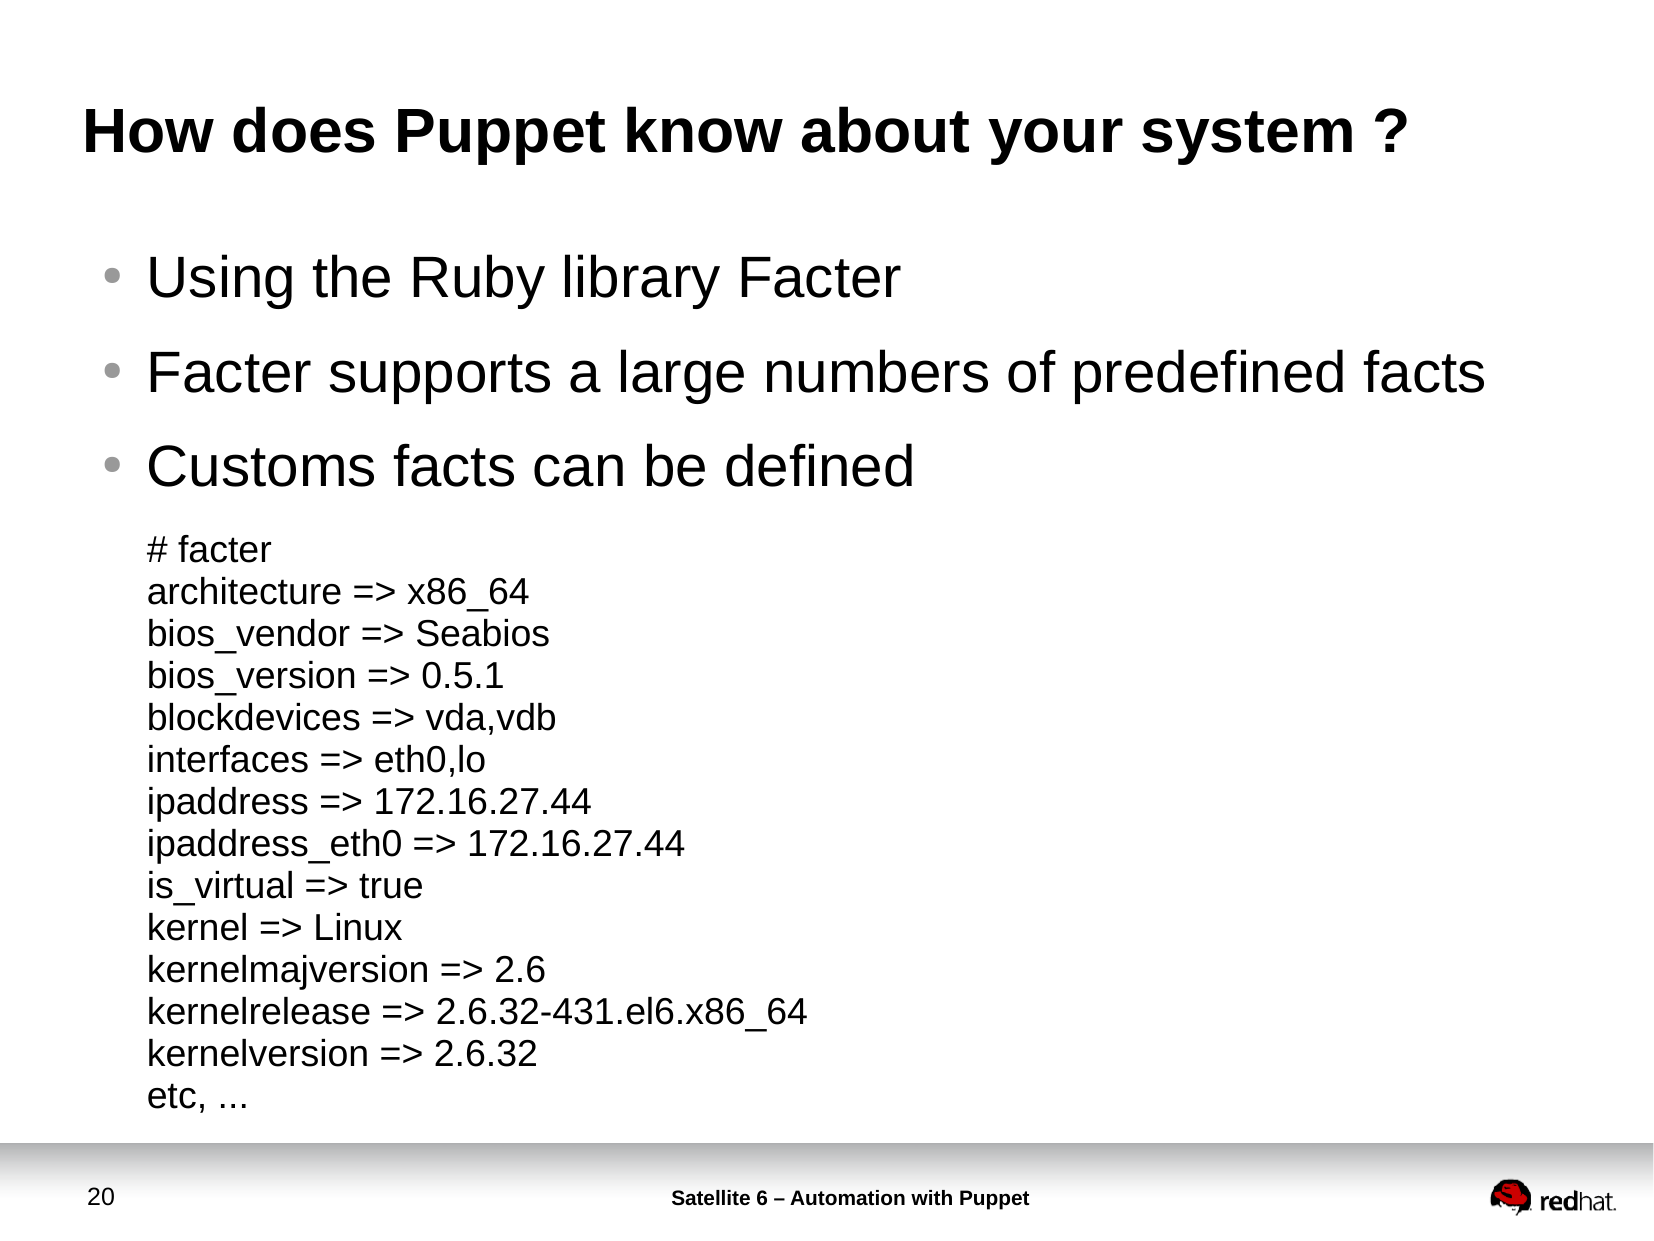

# How does Puppet know about your system ?
Using the Ruby library Facter
Facter supports a large numbers of predefined facts
Customs facts can be defined
# facter architecture => x86_64 bios_vendor => Seabios bios_version => 0.5.1 blockdevices => vda,vdb interfaces => eth0,lo ipaddress => 172.16.27.44 ipaddress_eth0 => 172.16.27.44 is_virtual => true kernel => Linux kernelmajversion => 2.6 kernelrelease => 2.6.32-431.el6.x86_64 kernelversion => 2.6.32 etc, ...